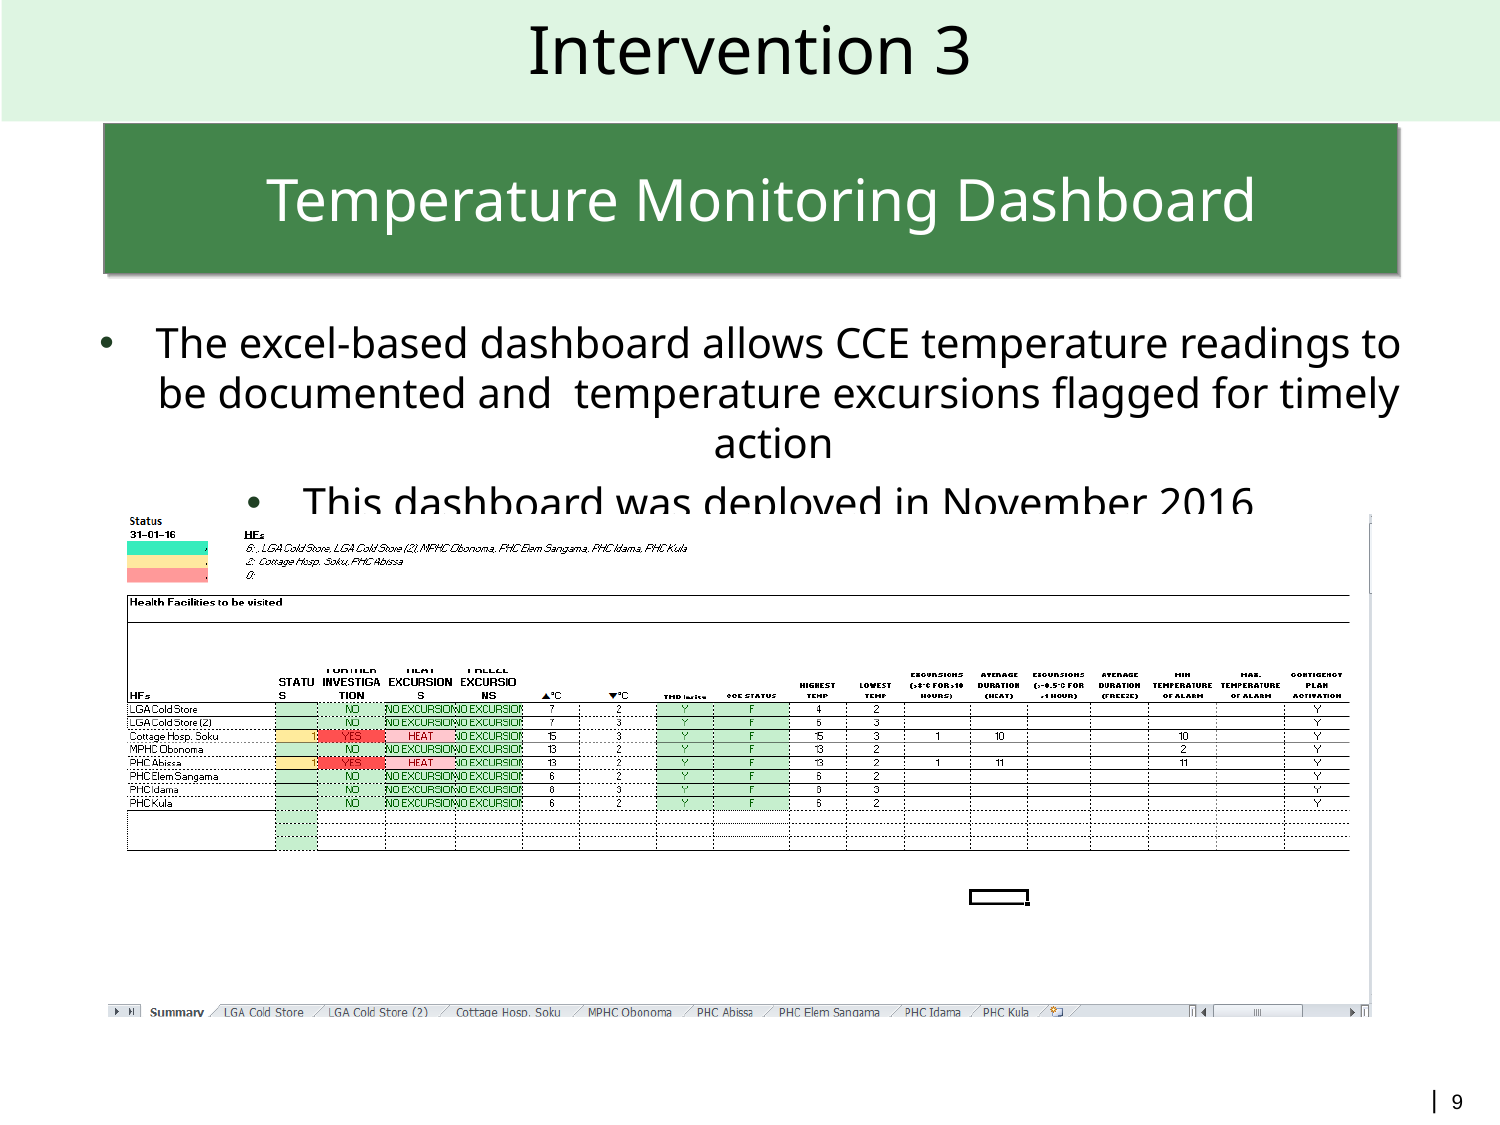

Intervention 3
Temperature Monitoring Dashboard
The excel-based dashboard allows CCE temperature readings to be documented and temperature excursions flagged for timely action
This dashboard was deployed in November 2016